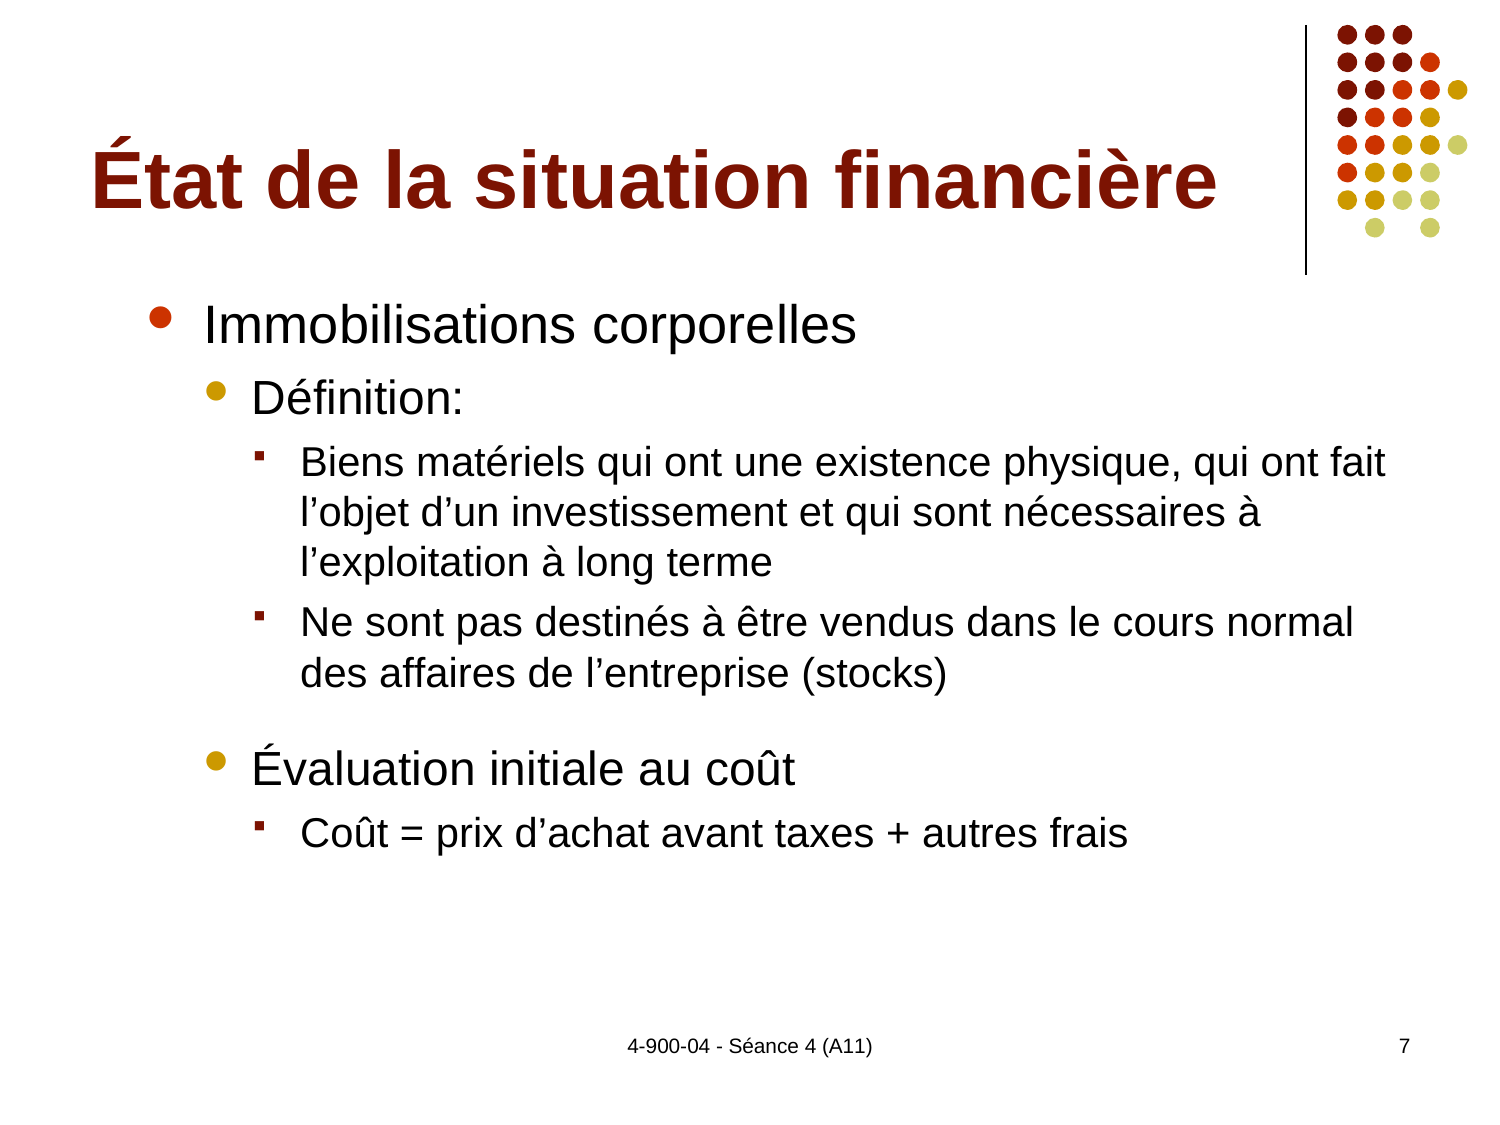

# État de la situation financière
Immobilisations corporelles
Définition:
Biens matériels qui ont une existence physique, qui ont fait l’objet d’un investissement et qui sont nécessaires à l’exploitation à long terme
Ne sont pas destinés à être vendus dans le cours normal des affaires de l’entreprise (stocks)
Évaluation initiale au coût
Coût = prix d’achat avant taxes + autres frais
4-900-04 - Séance 4 (A11)